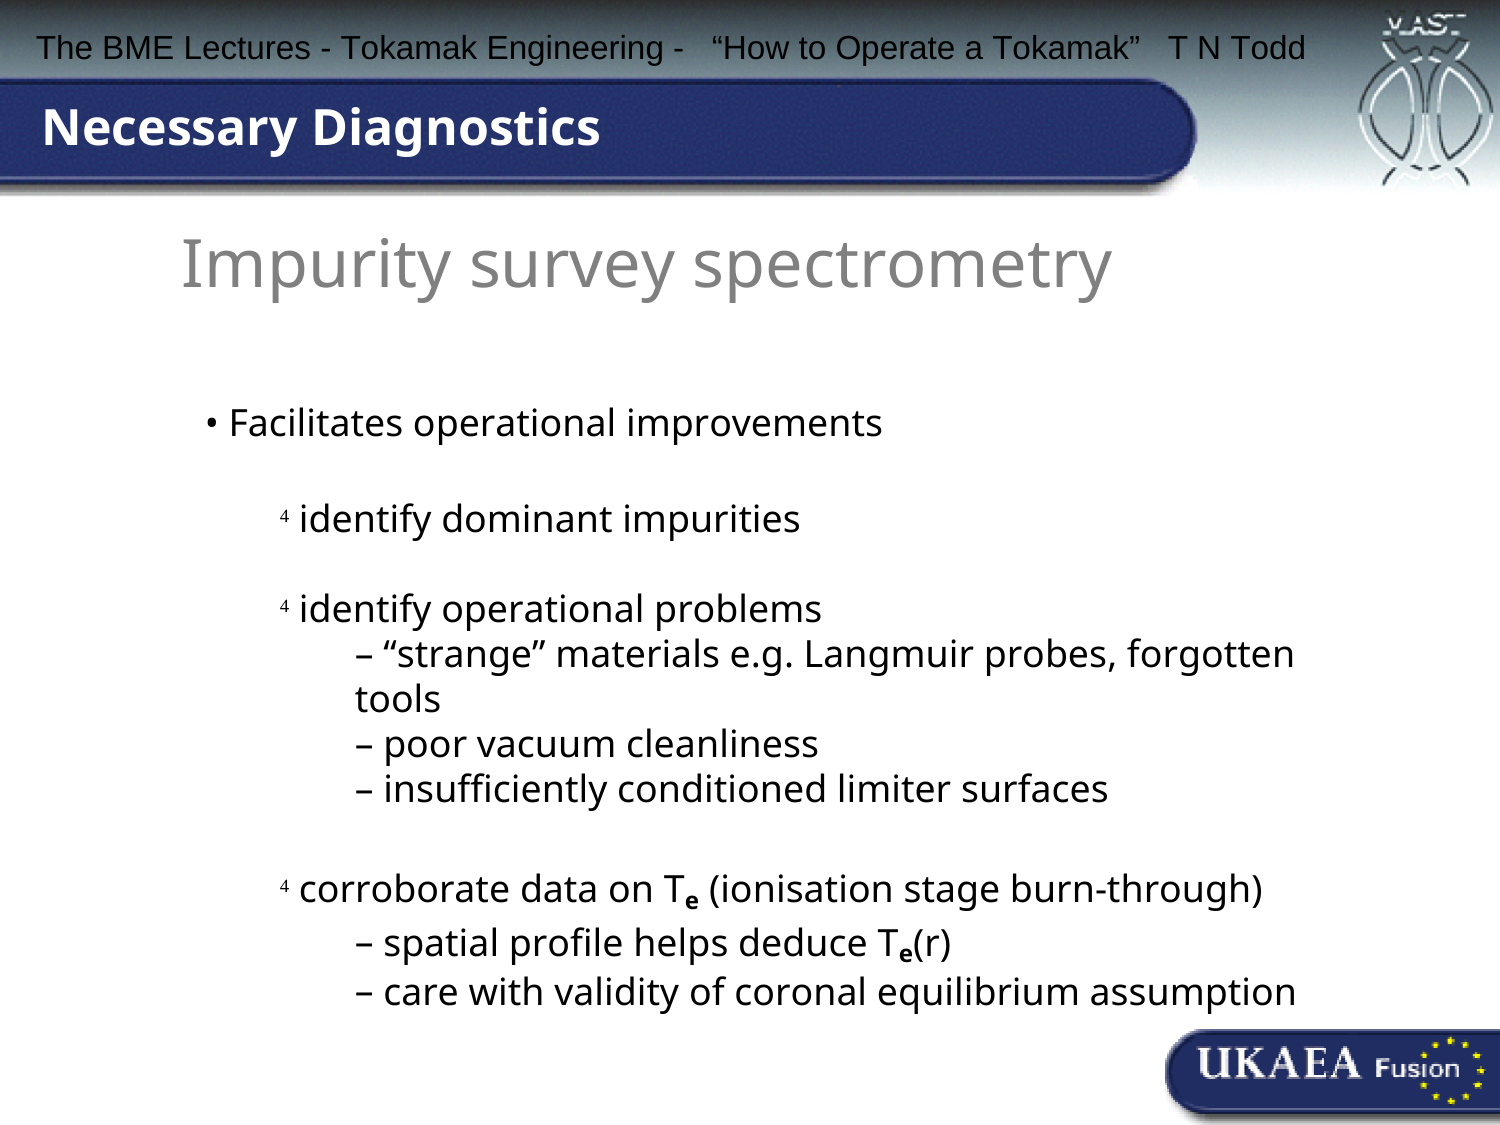

Necessary Diagnostics
The BME Lectures - Tokamak Engineering - “How to Operate a Tokamak” T N Todd
Impurity survey spectrometry
 Facilitates operational improvements
 identify dominant impurities
 identify operational problems
 “strange” materials e.g. Langmuir probes, forgotten tools
 poor vacuum cleanliness
 insufficiently conditioned limiter surfaces
 corroborate data on Te (ionisation stage burn-through)
 spatial profile helps deduce Te(r)
 care with validity of coronal equilibrium assumption